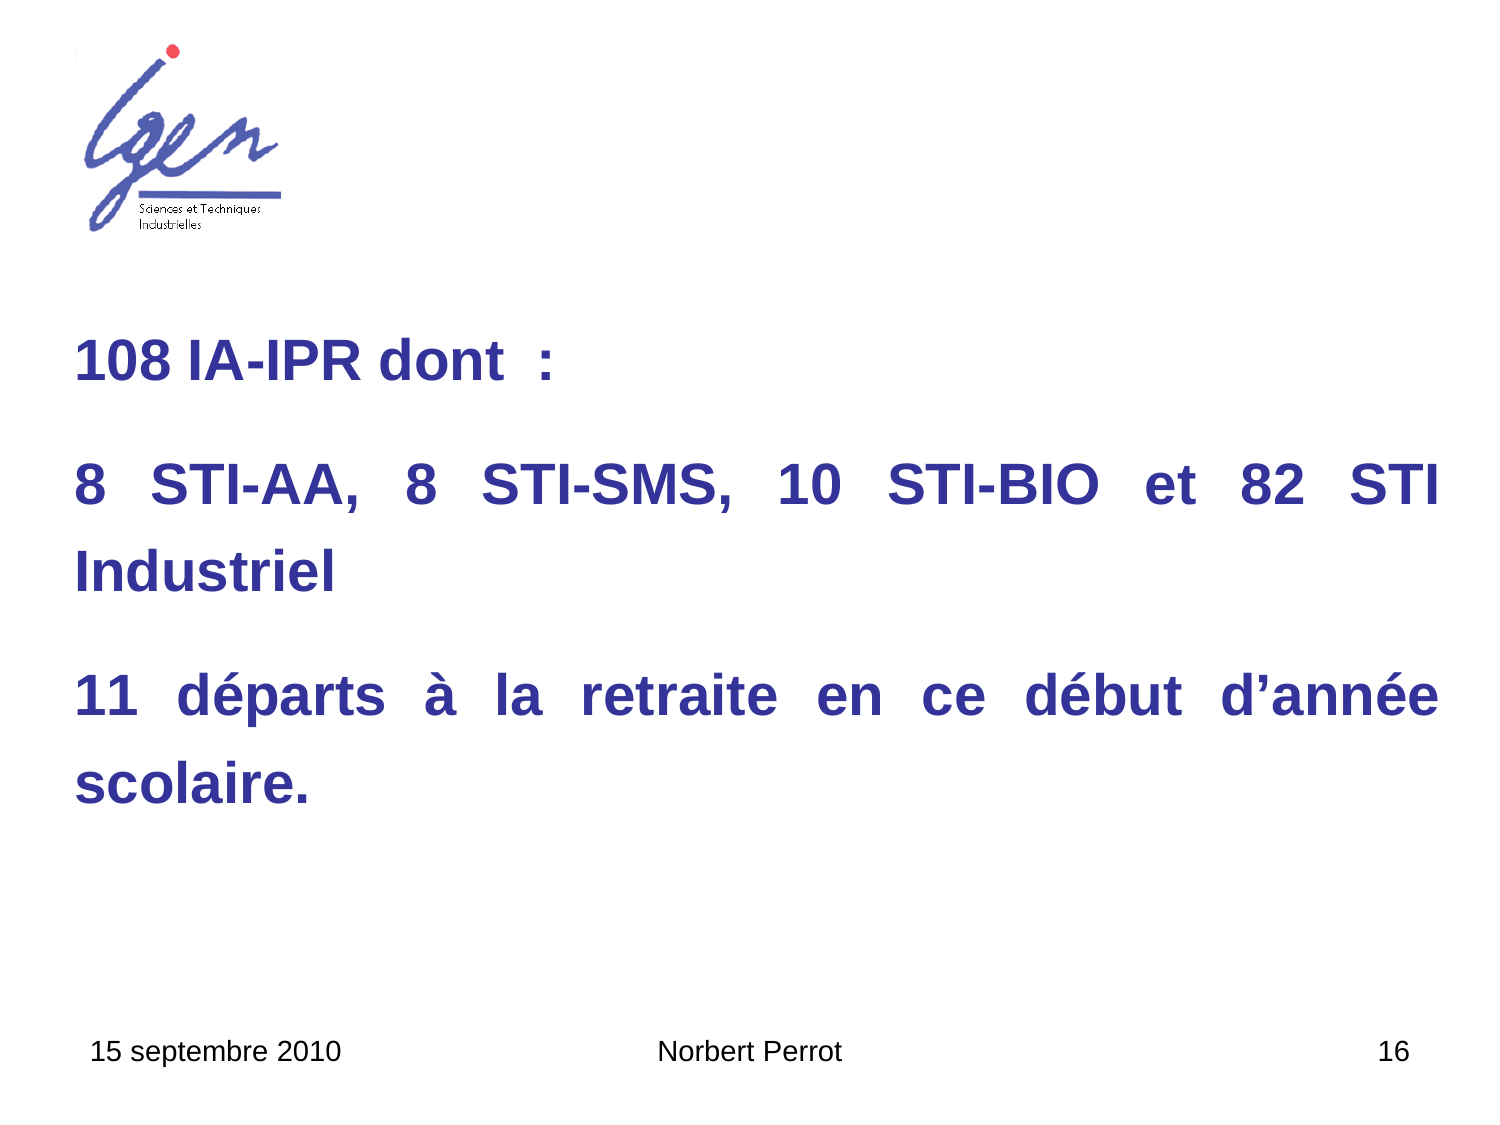

108 IA-IPR dont :
8 STI-AA, 8 STI-SMS, 10 STI-BIO et 82 STI Industriel
11 départs à la retraite en ce début d’année scolaire.
15 septembre 2010
Norbert Perrot